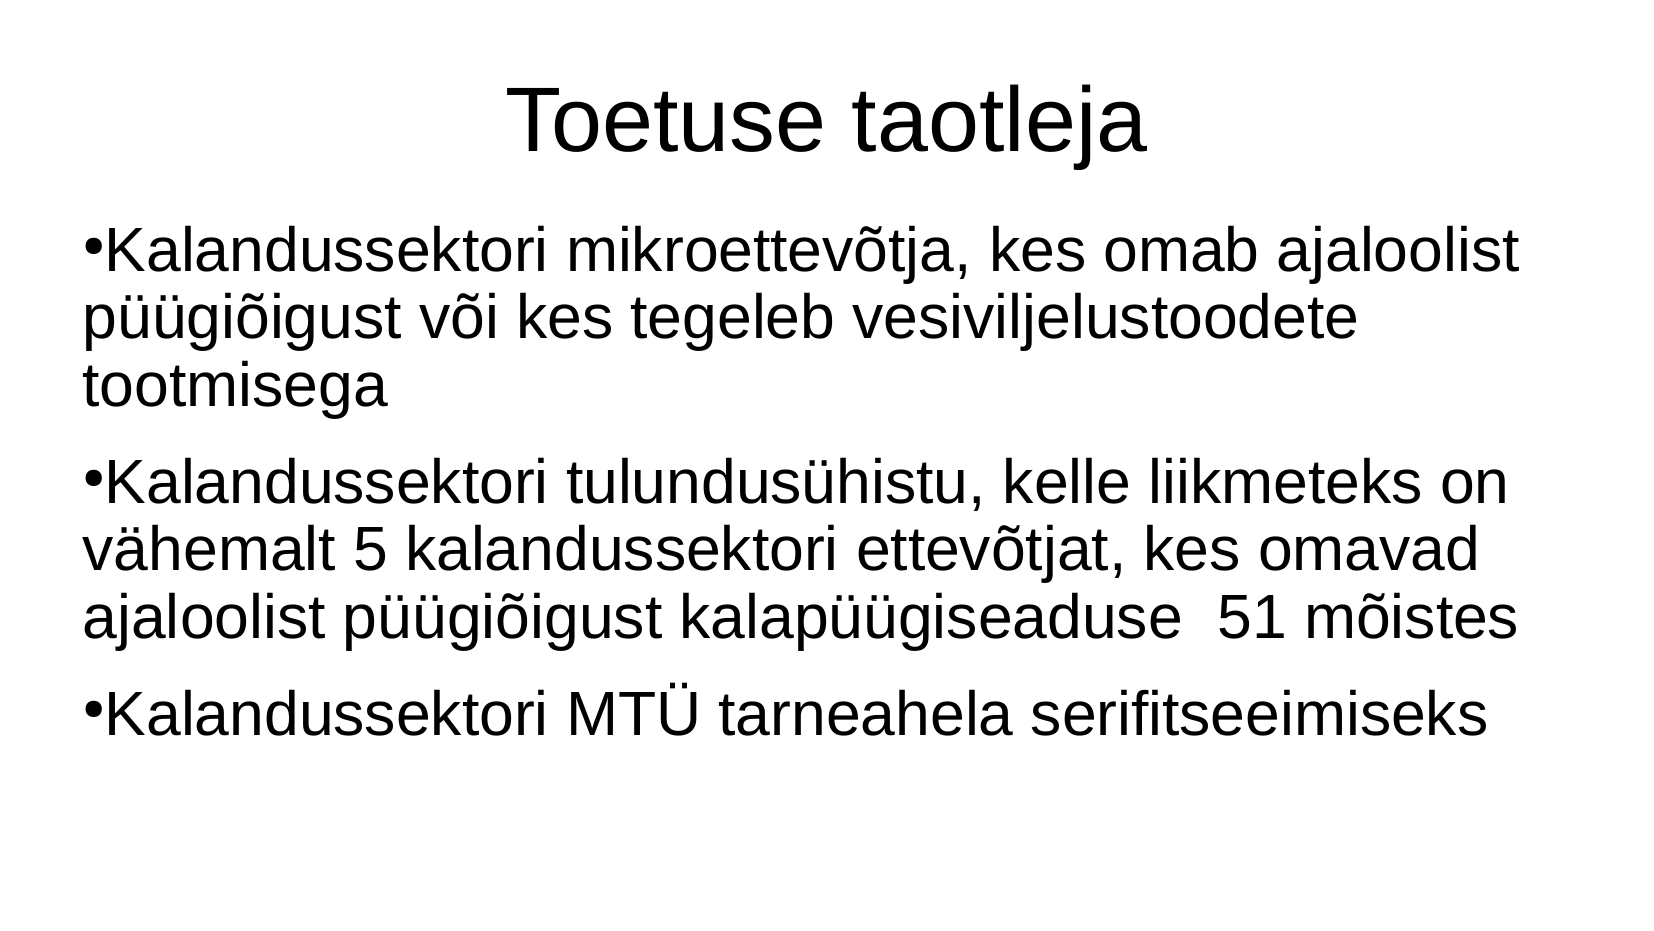

# Toetuse taotleja
Kalandussektori mikroettevõtja, kes omab ajaloolist püügiõigust või kes tegeleb vesiviljelustoodete tootmisega
Kalandussektori tulundusühistu, kelle liikmeteks on vähemalt 5 kalandussektori ettevõtjat, kes omavad ajaloolist püügiõigust kalapüügiseaduse 51 mõistes
Kalandussektori MTÜ tarneahela serifitseeimiseks